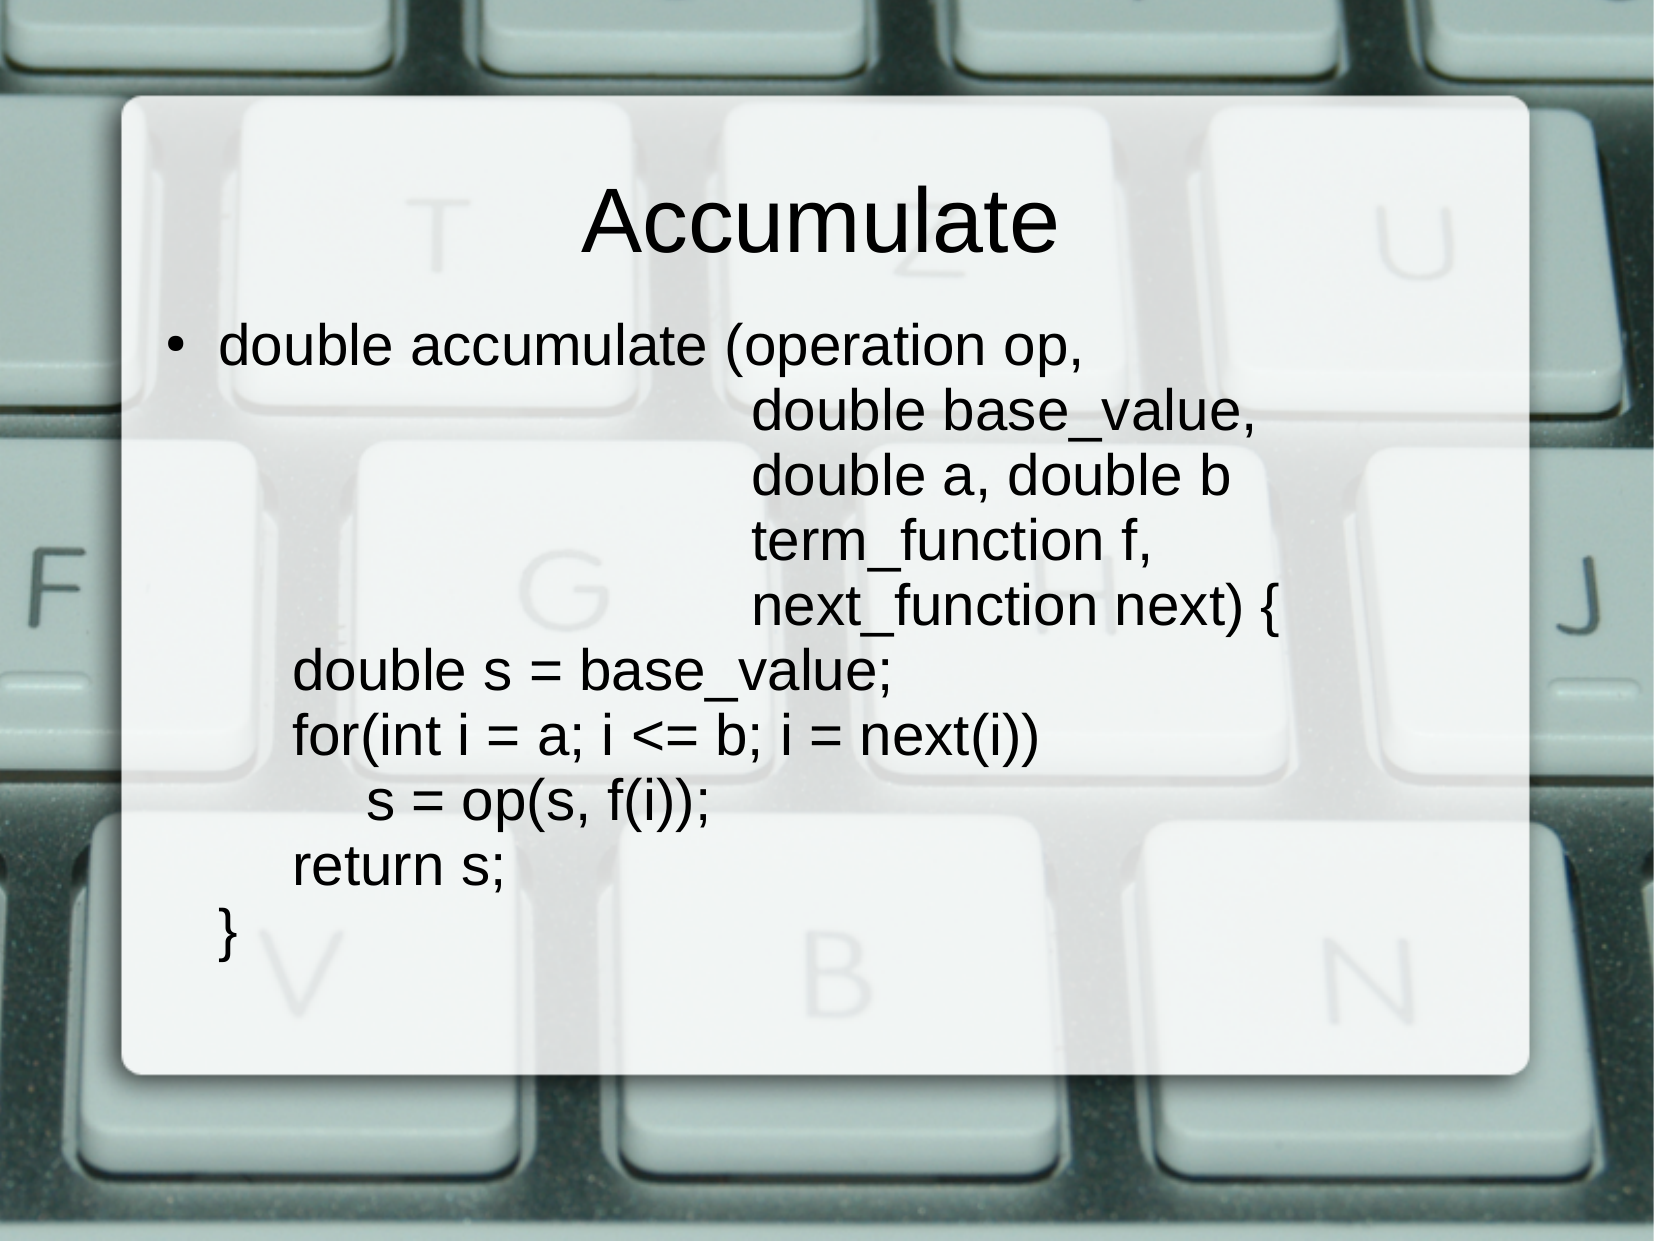

# Accumulate
double accumulate (operation op,
							 double base_value,
 							 double a, double b
							 term_function f,
							 next_function next) {
	double s = base_value;
	for(int i = a; i <= b; i = next(i))
		s = op(s, f(i));
	return s;
}